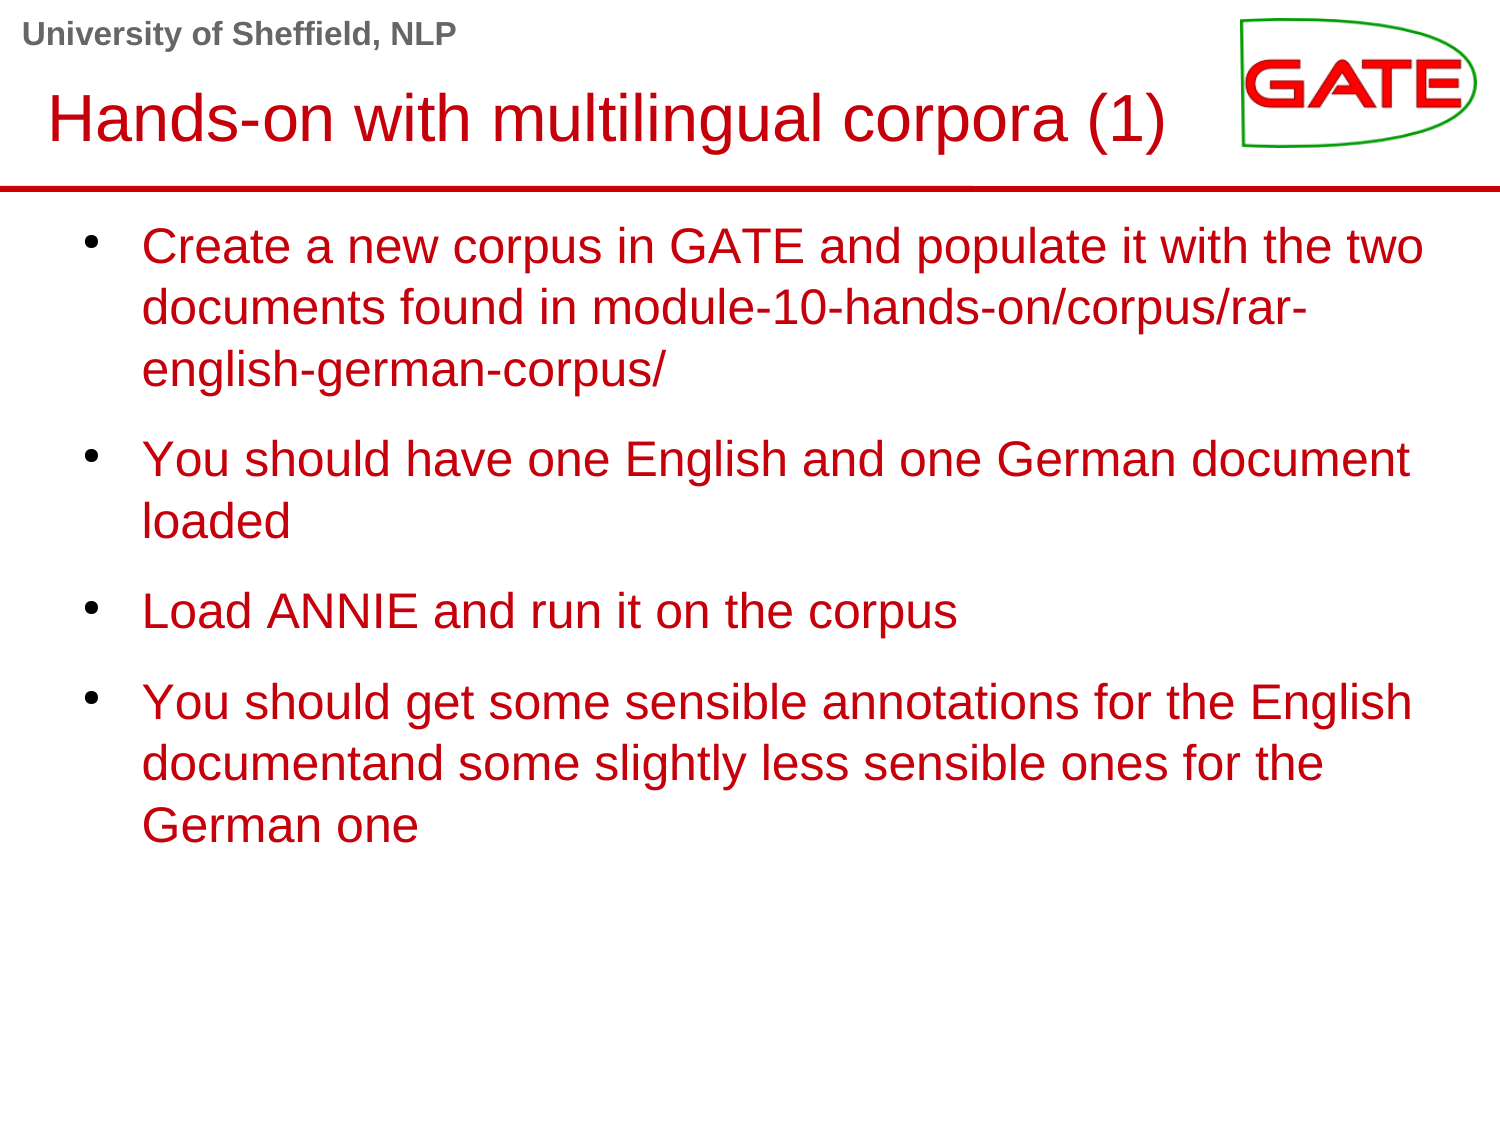

# Hands-on with multilingual corpora (1)
Create a new corpus in GATE and populate it with the two documents found in module-10-hands-on/corpus/rar-english-german-corpus/
You should have one English and one German document loaded
Load ANNIE and run it on the corpus
You should get some sensible annotations for the English documentand some slightly less sensible ones for the German one